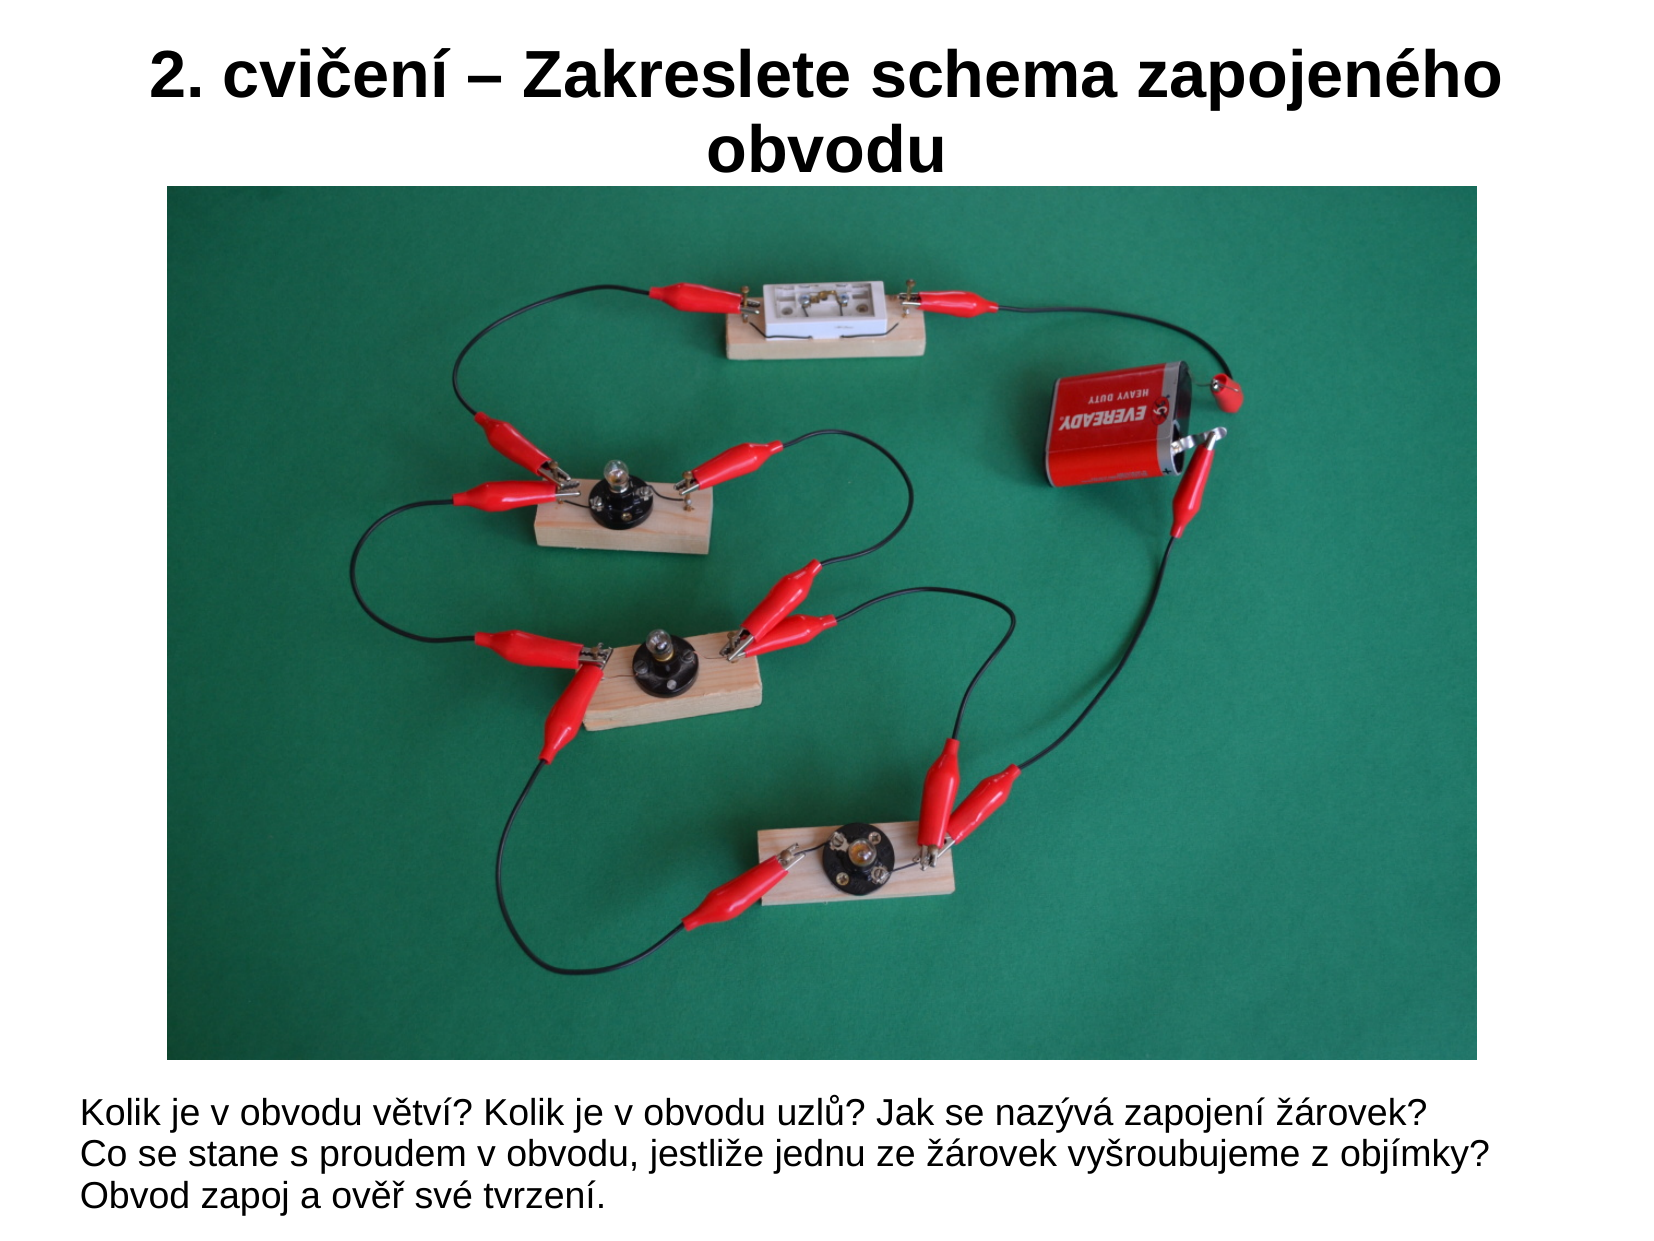

# 2. cvičení – Zakreslete schema zapojeného obvodu
Kolik je v obvodu větví? Kolik je v obvodu uzlů? Jak se nazývá zapojení žárovek?
Co se stane s proudem v obvodu, jestliže jednu ze žárovek vyšroubujeme z objímky? Obvod zapoj a ověř své tvrzení.